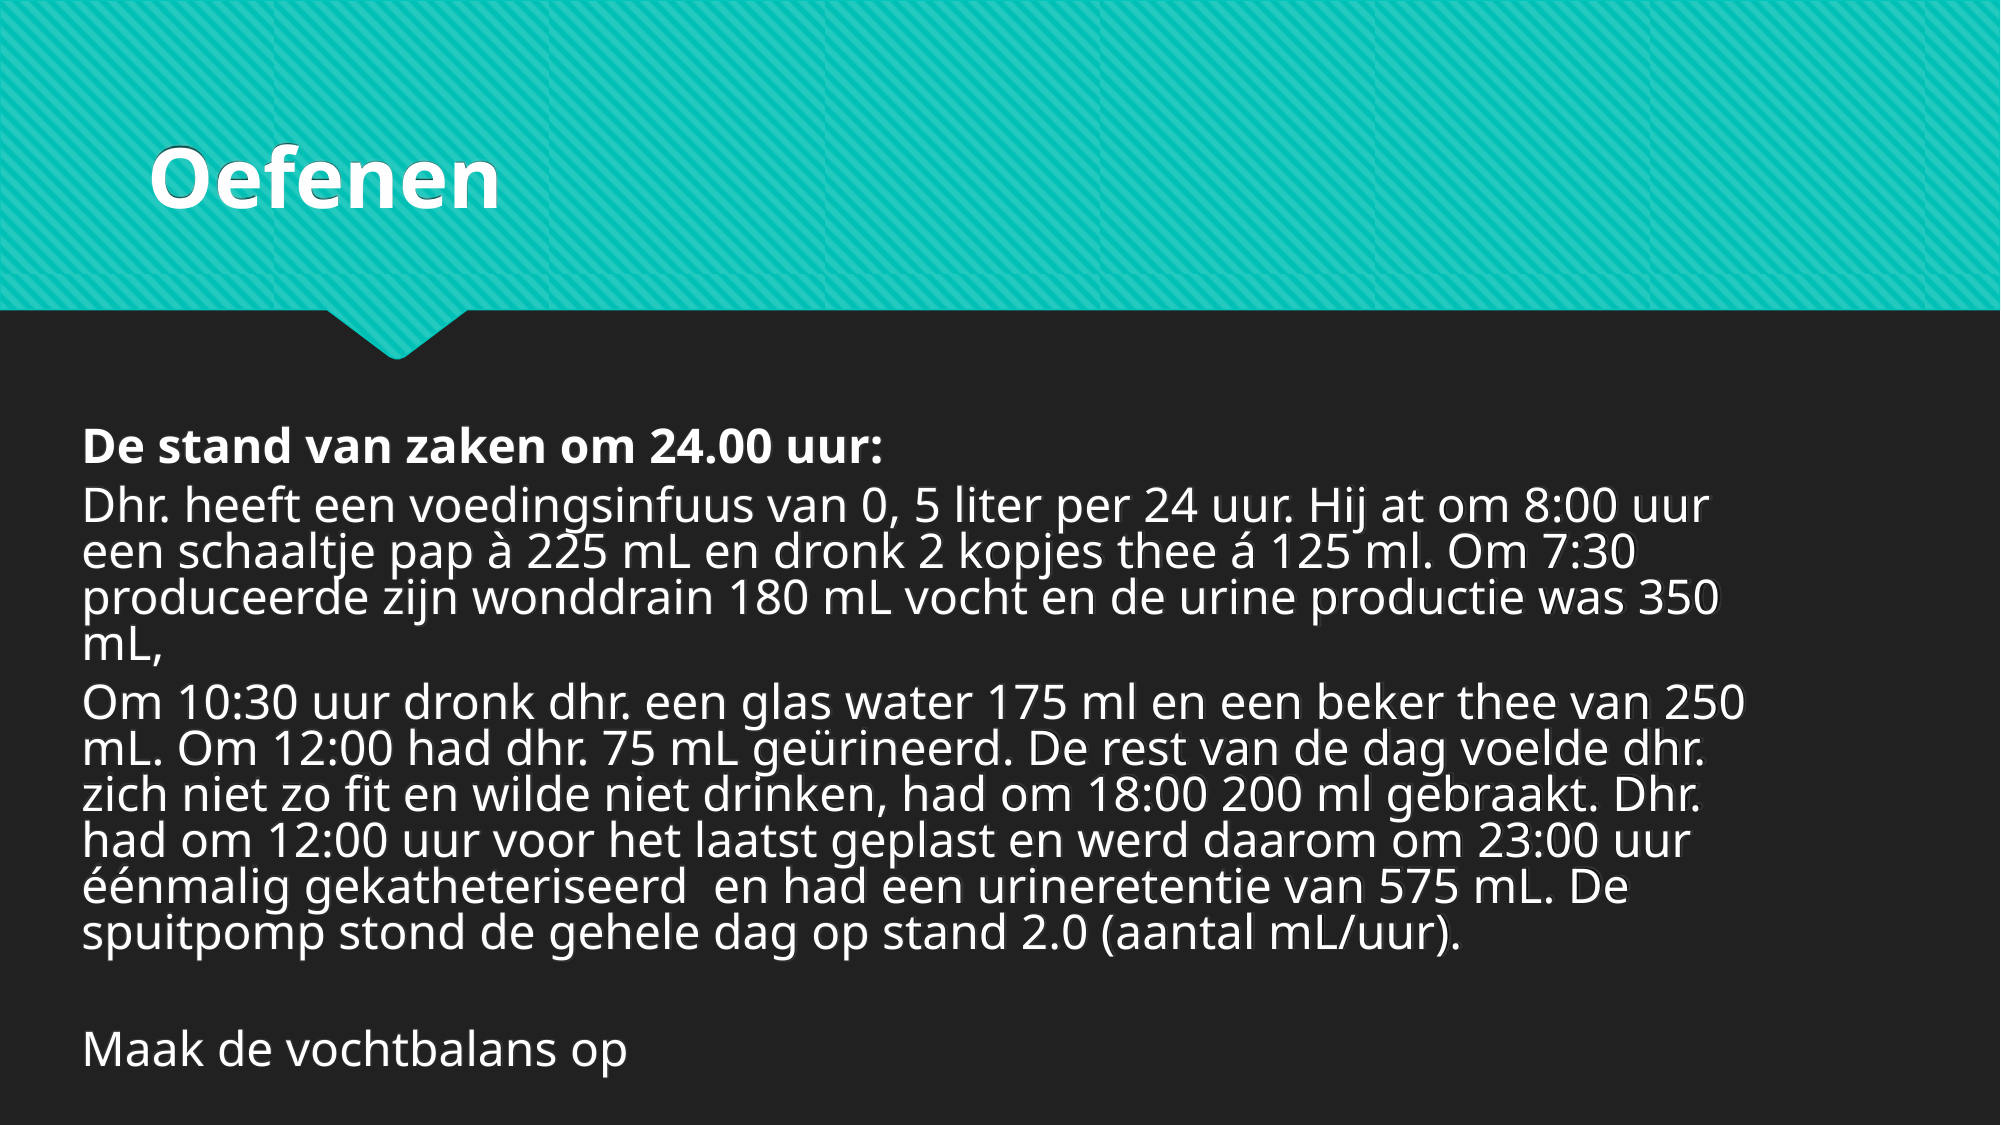

# Oefenen
De stand van zaken om 24.00 uur:
Dhr. heeft een voedingsinfuus van 0, 5 liter per 24 uur. Hij at om 8:00 uur een schaaltje pap à 225 mL en dronk 2 kopjes thee á 125 ml. Om 7:30 produceerde zijn wonddrain 180 mL vocht en de urine productie was 350 mL,
Om 10:30 uur dronk dhr. een glas water 175 ml en een beker thee van 250 mL. Om 12:00 had dhr. 75 mL geürineerd. De rest van de dag voelde dhr. zich niet zo fit en wilde niet drinken, had om 18:00 200 ml gebraakt. Dhr. had om 12:00 uur voor het laatst geplast en werd daarom om 23:00 uur éénmalig gekatheteriseerd en had een urineretentie van 575 mL. De spuitpomp stond de gehele dag op stand 2.0 (aantal mL/uur).
Maak de vochtbalans op